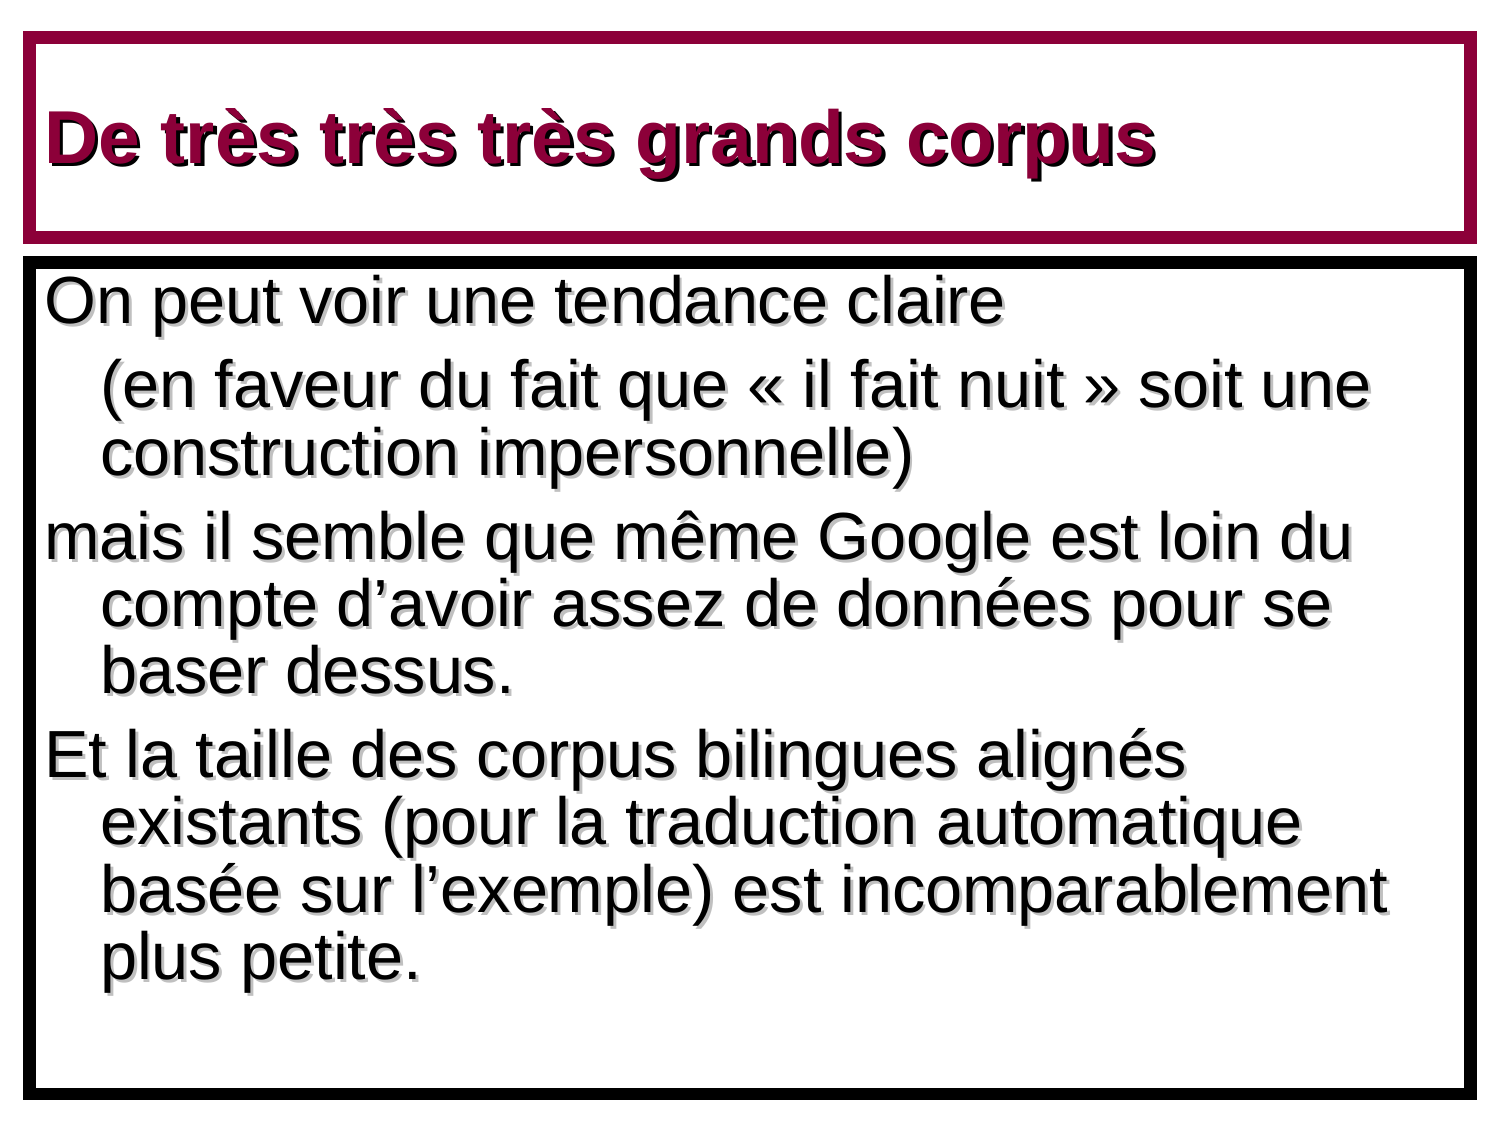

# De très très très grands corpus
On peut voir une tendance claire
	(en faveur du fait que « il fait nuit » soit une construction impersonnelle)
mais il semble que même Google est loin du compte d’avoir assez de données pour se baser dessus.
Et la taille des corpus bilingues alignés existants (pour la traduction automatique basée sur l’exemple) est incomparablement plus petite.